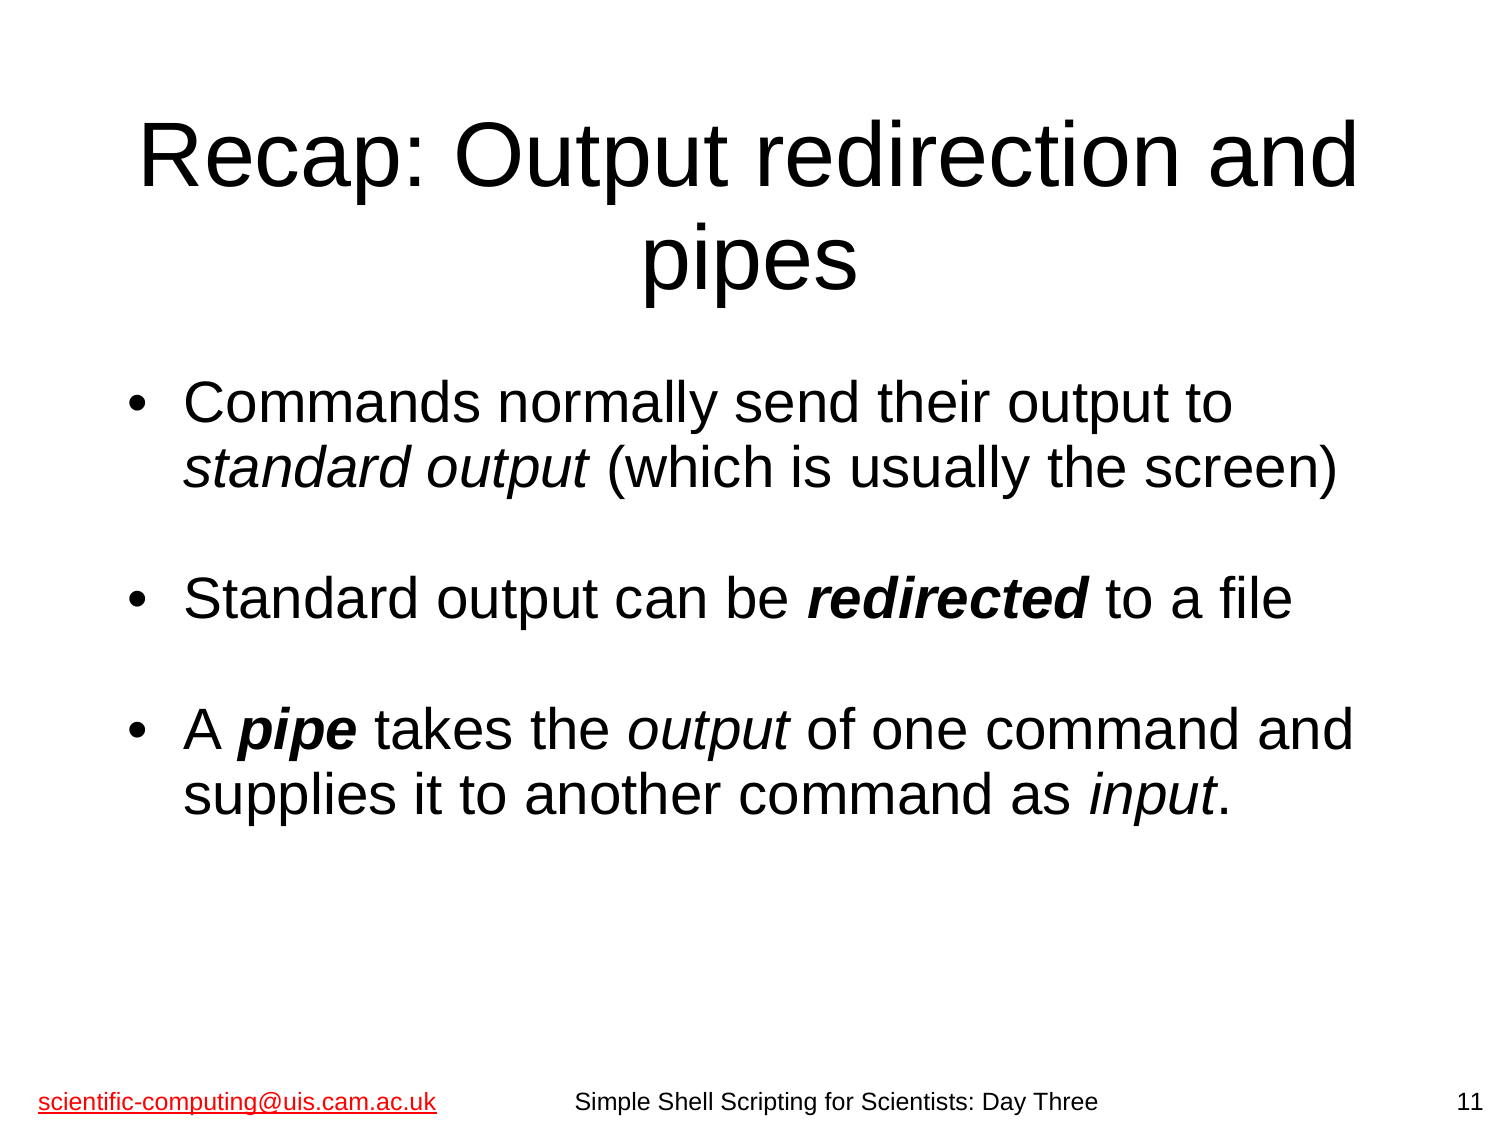

# Recap: Output redirection and pipes
Commands normally send their output to standard output (which is usually the screen)
Standard output can be redirected to a file
A pipe takes the output of one command and supplies it to another command as input.
escience-support@ucs.cam.ac.uk	Simple Shell Scripting for Scientists: Day Three
11